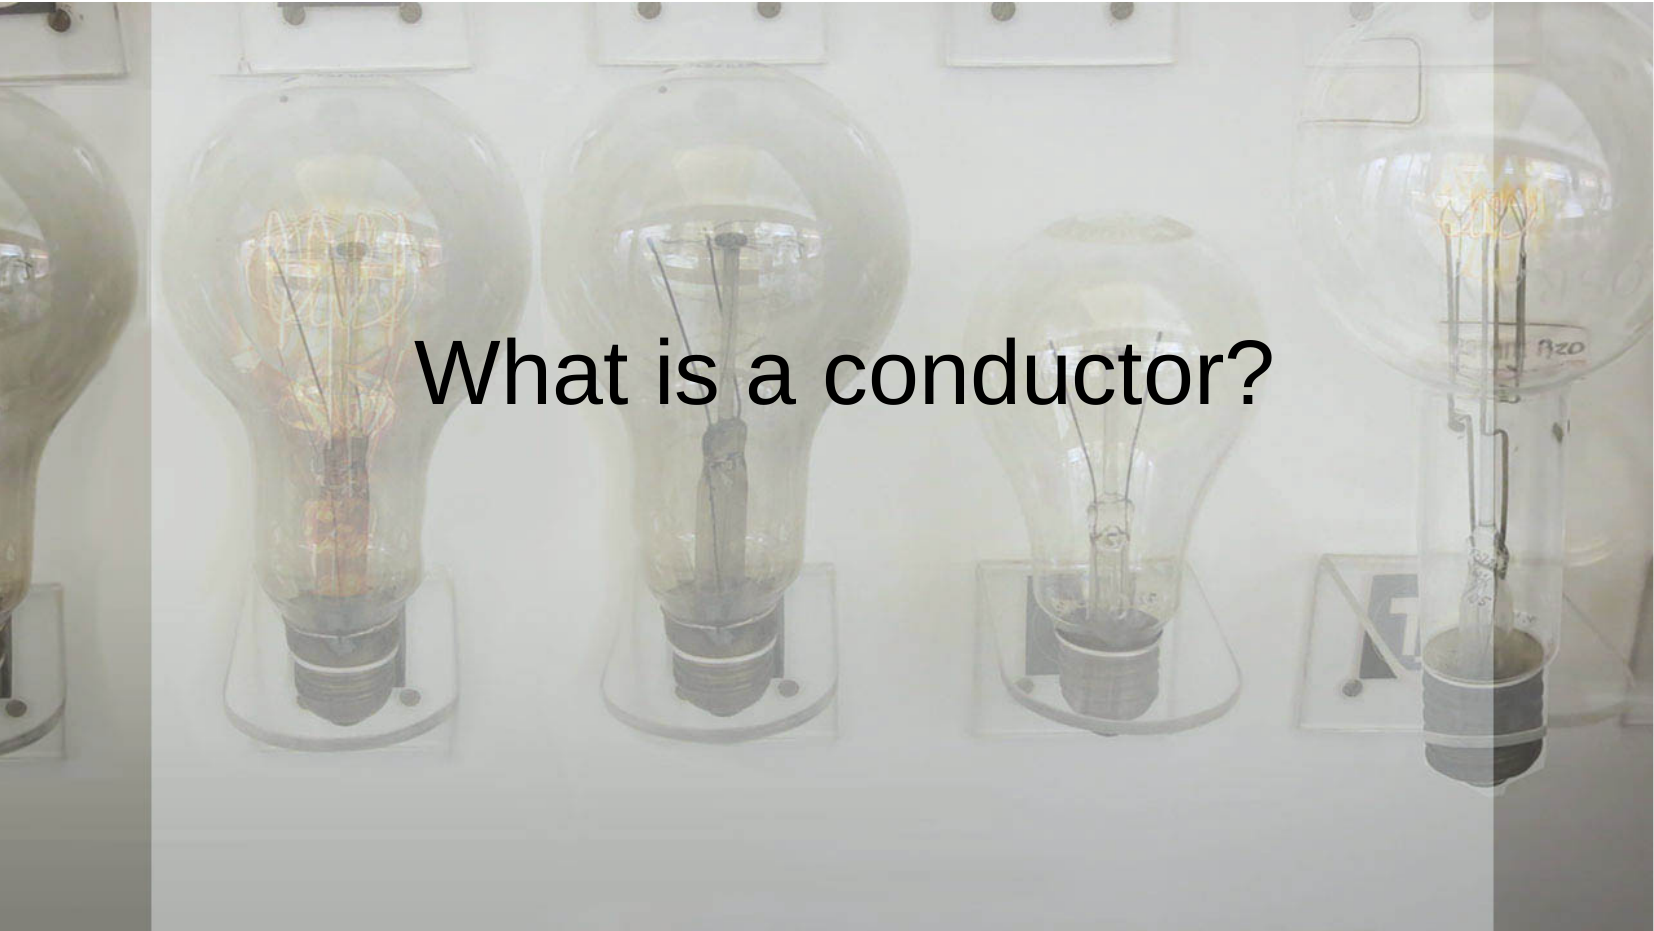

# To recap:
What is a conductor?